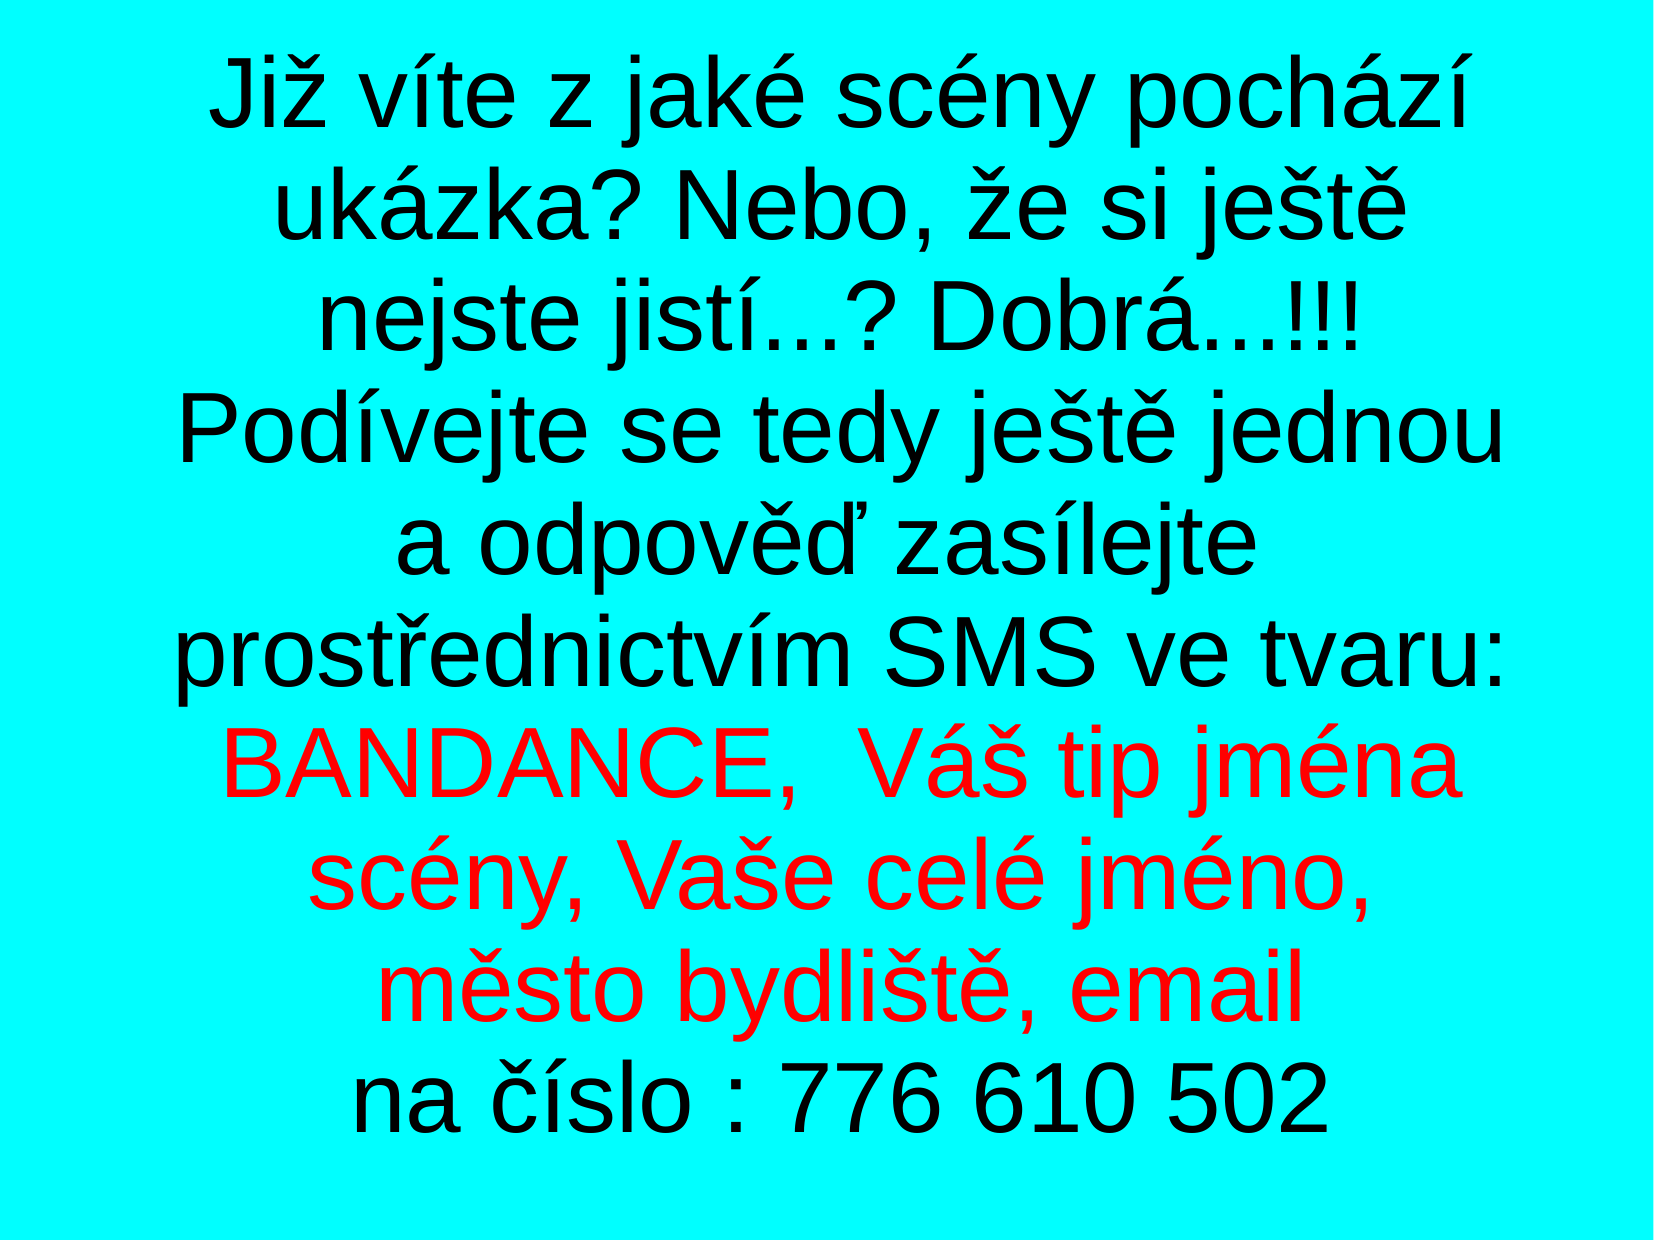

Již víte z jaké scény pochází ukázka? Nebo, že si ještě nejste jistí...? Dobrá...!!!
Podívejte se tedy ještě jednou a odpověď zasílejte prostřednictvím SMS ve tvaru:
BANDANCE, Váš tip jména scény, Vaše celé jméno, město bydliště, email
na číslo : 776 610 502